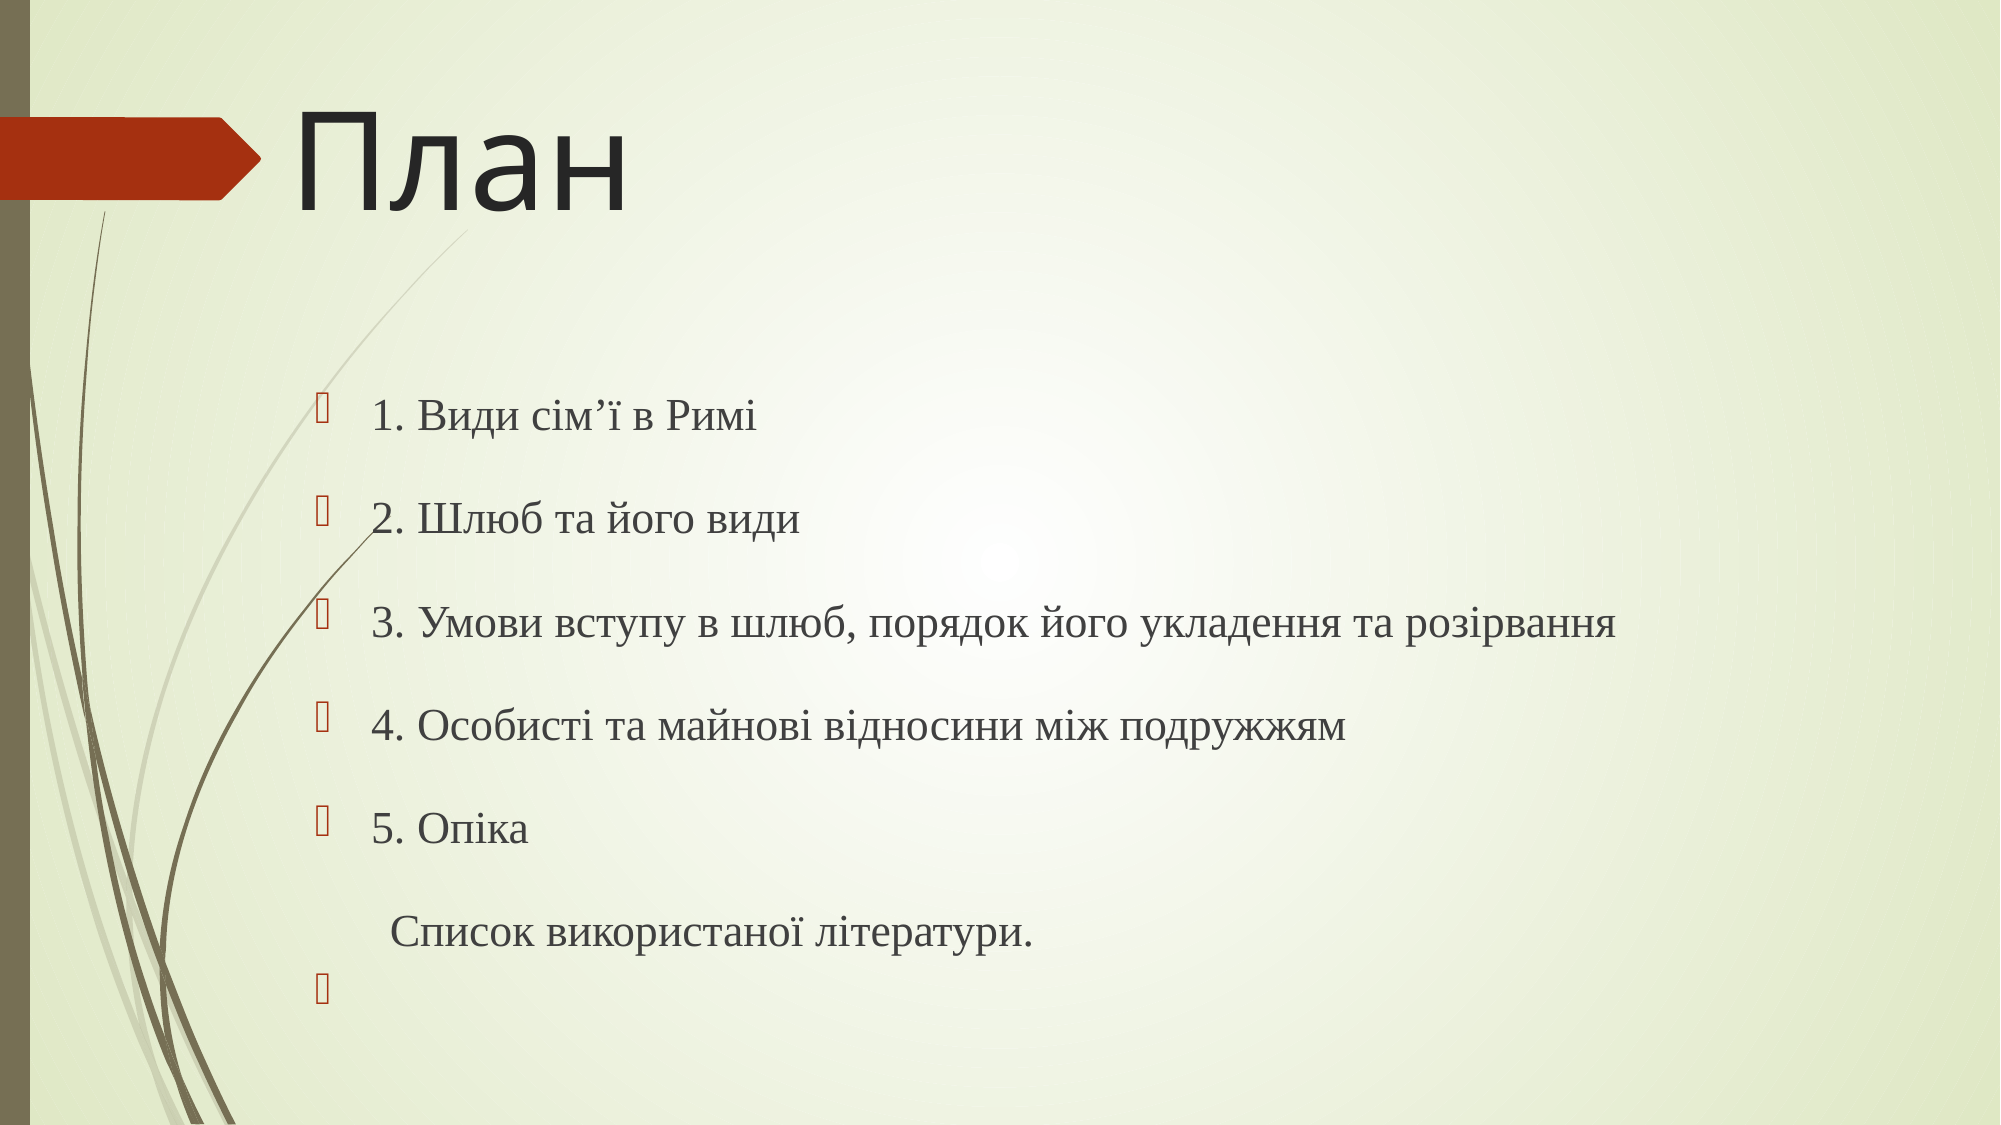

# План
1. Види сім’ї в Римі
2. Шлюб та його види
3. Умови вступу в шлюб, порядок його укладення та розірвання
4. Особисті та майнові відносини між подружжям
5. Опіка
	Список використаної літератури.